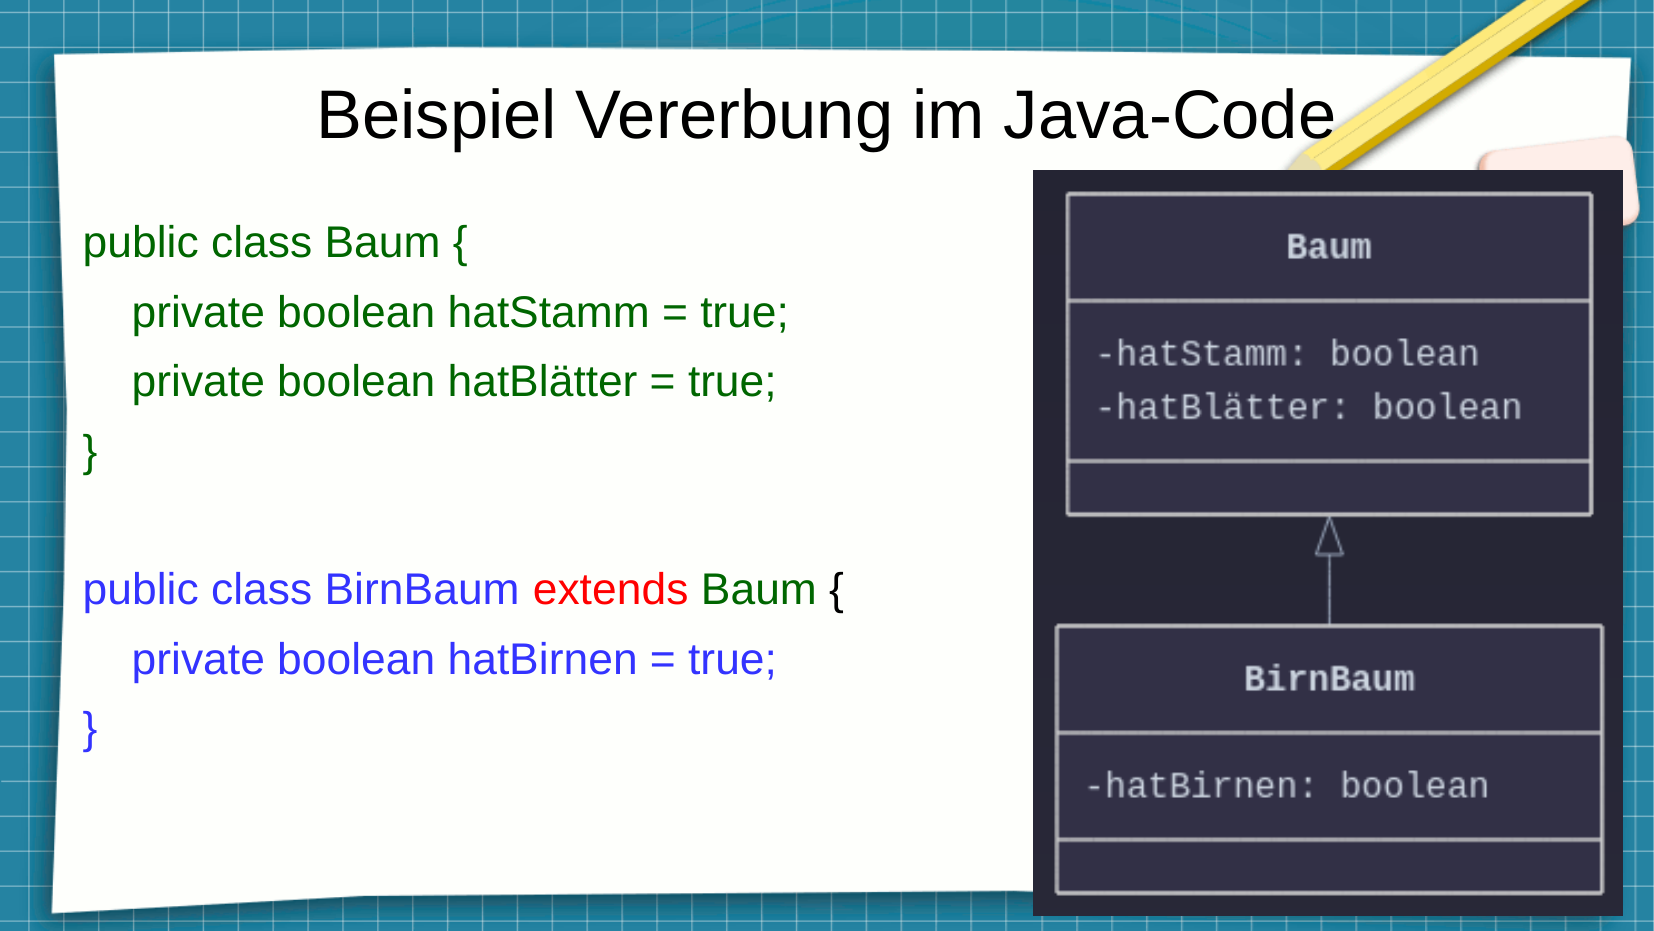

# Beispiel Vererbung im Java-Code
public class Baum {
 private boolean hatStamm = true;
 private boolean hatBlätter = true;
}
public class BirnBaum extends Baum {
 private boolean hatBirnen = true;
}